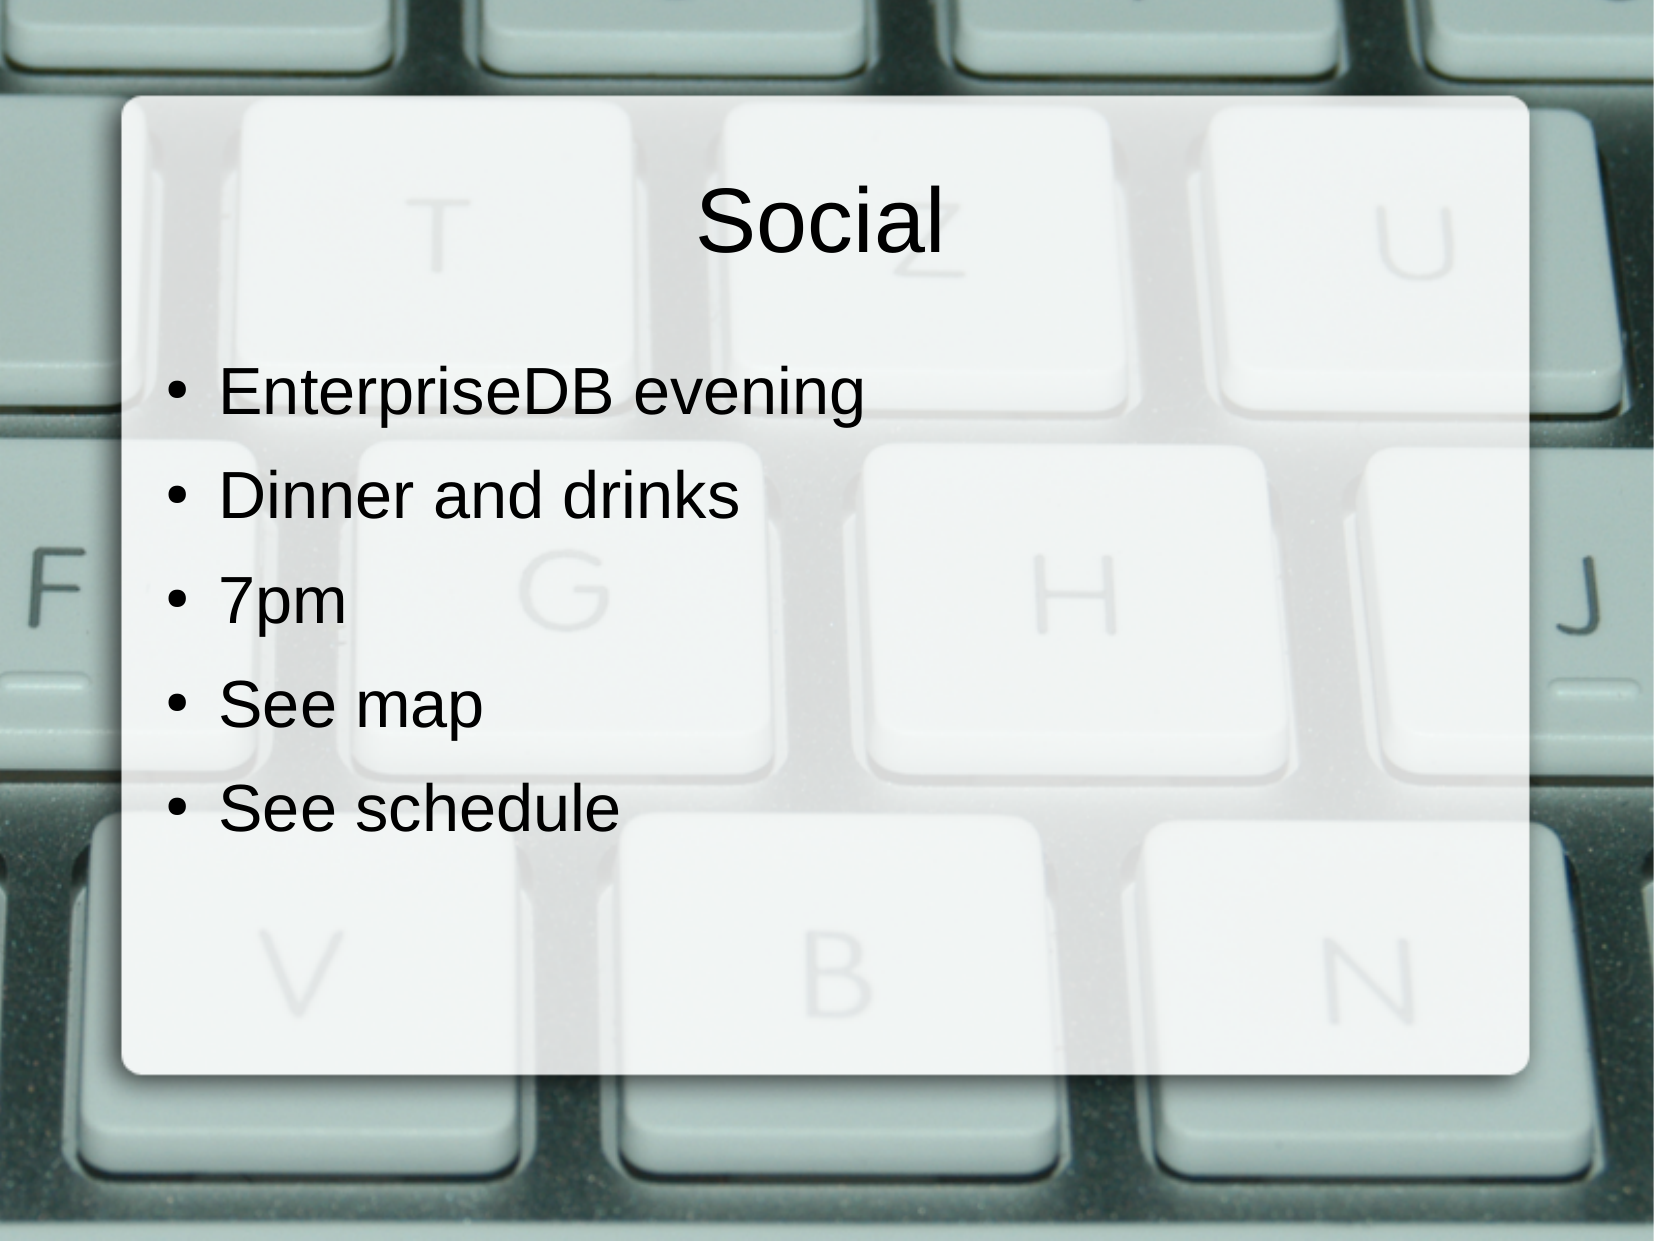

# Social
EnterpriseDB evening
Dinner and drinks
7pm
See map
See schedule